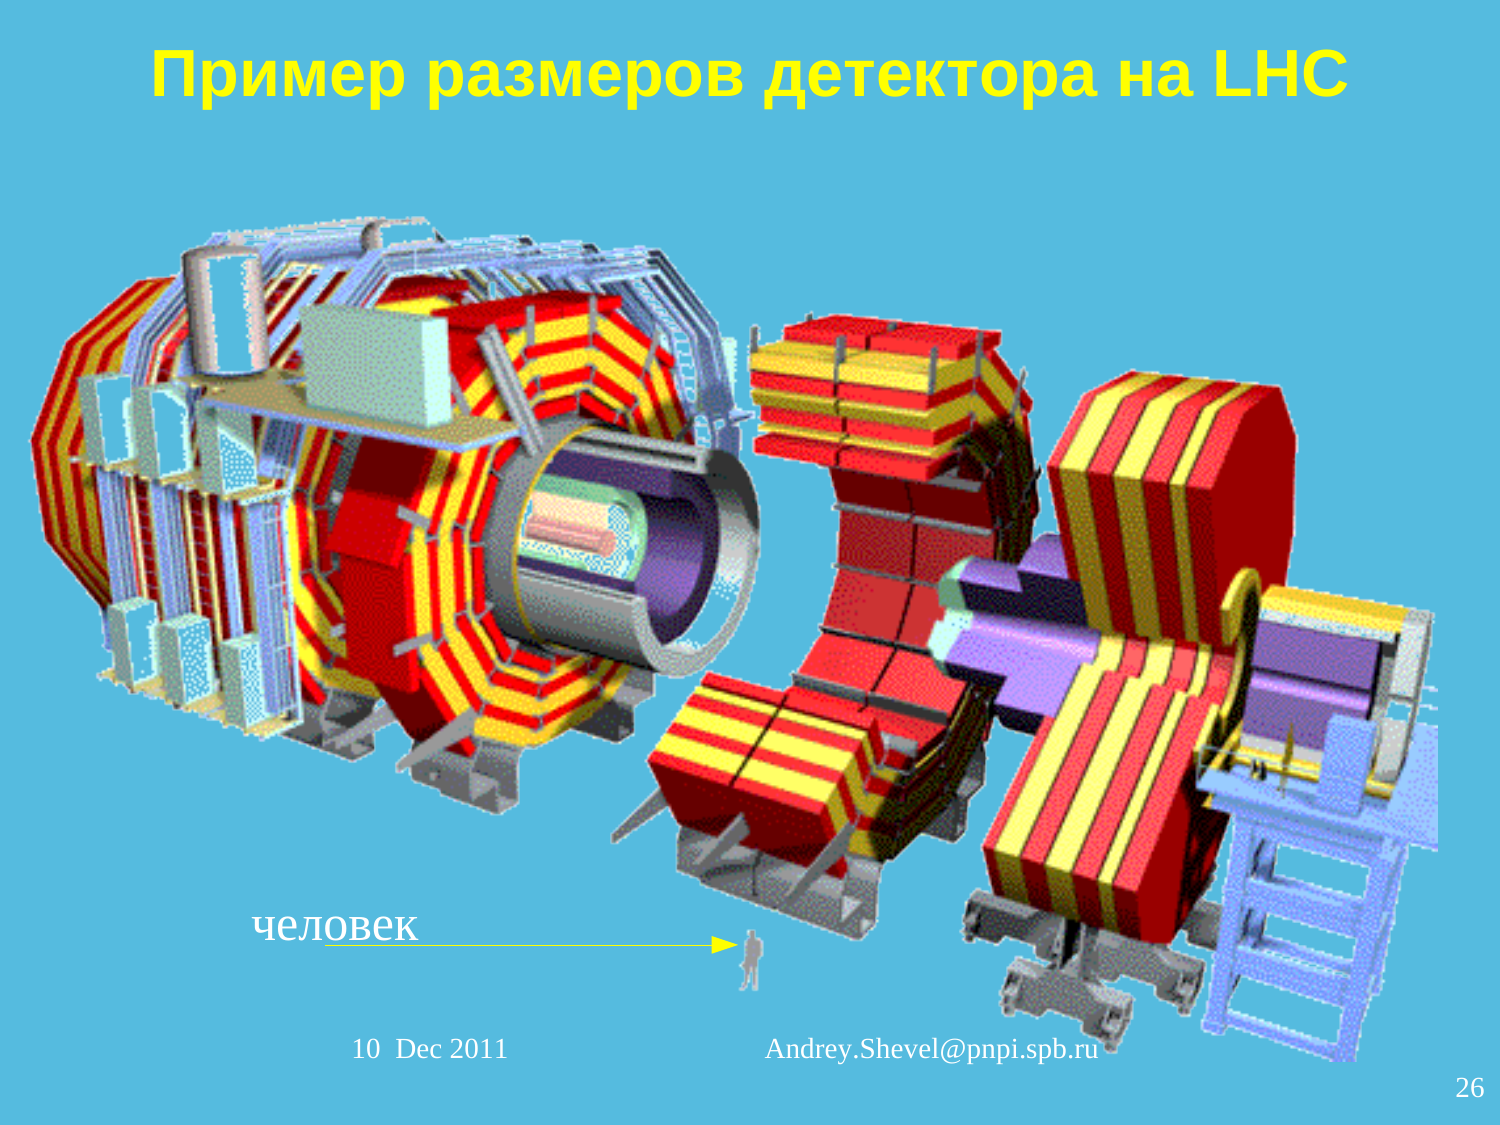

# Пример размеров детектора на LHC
человек
26